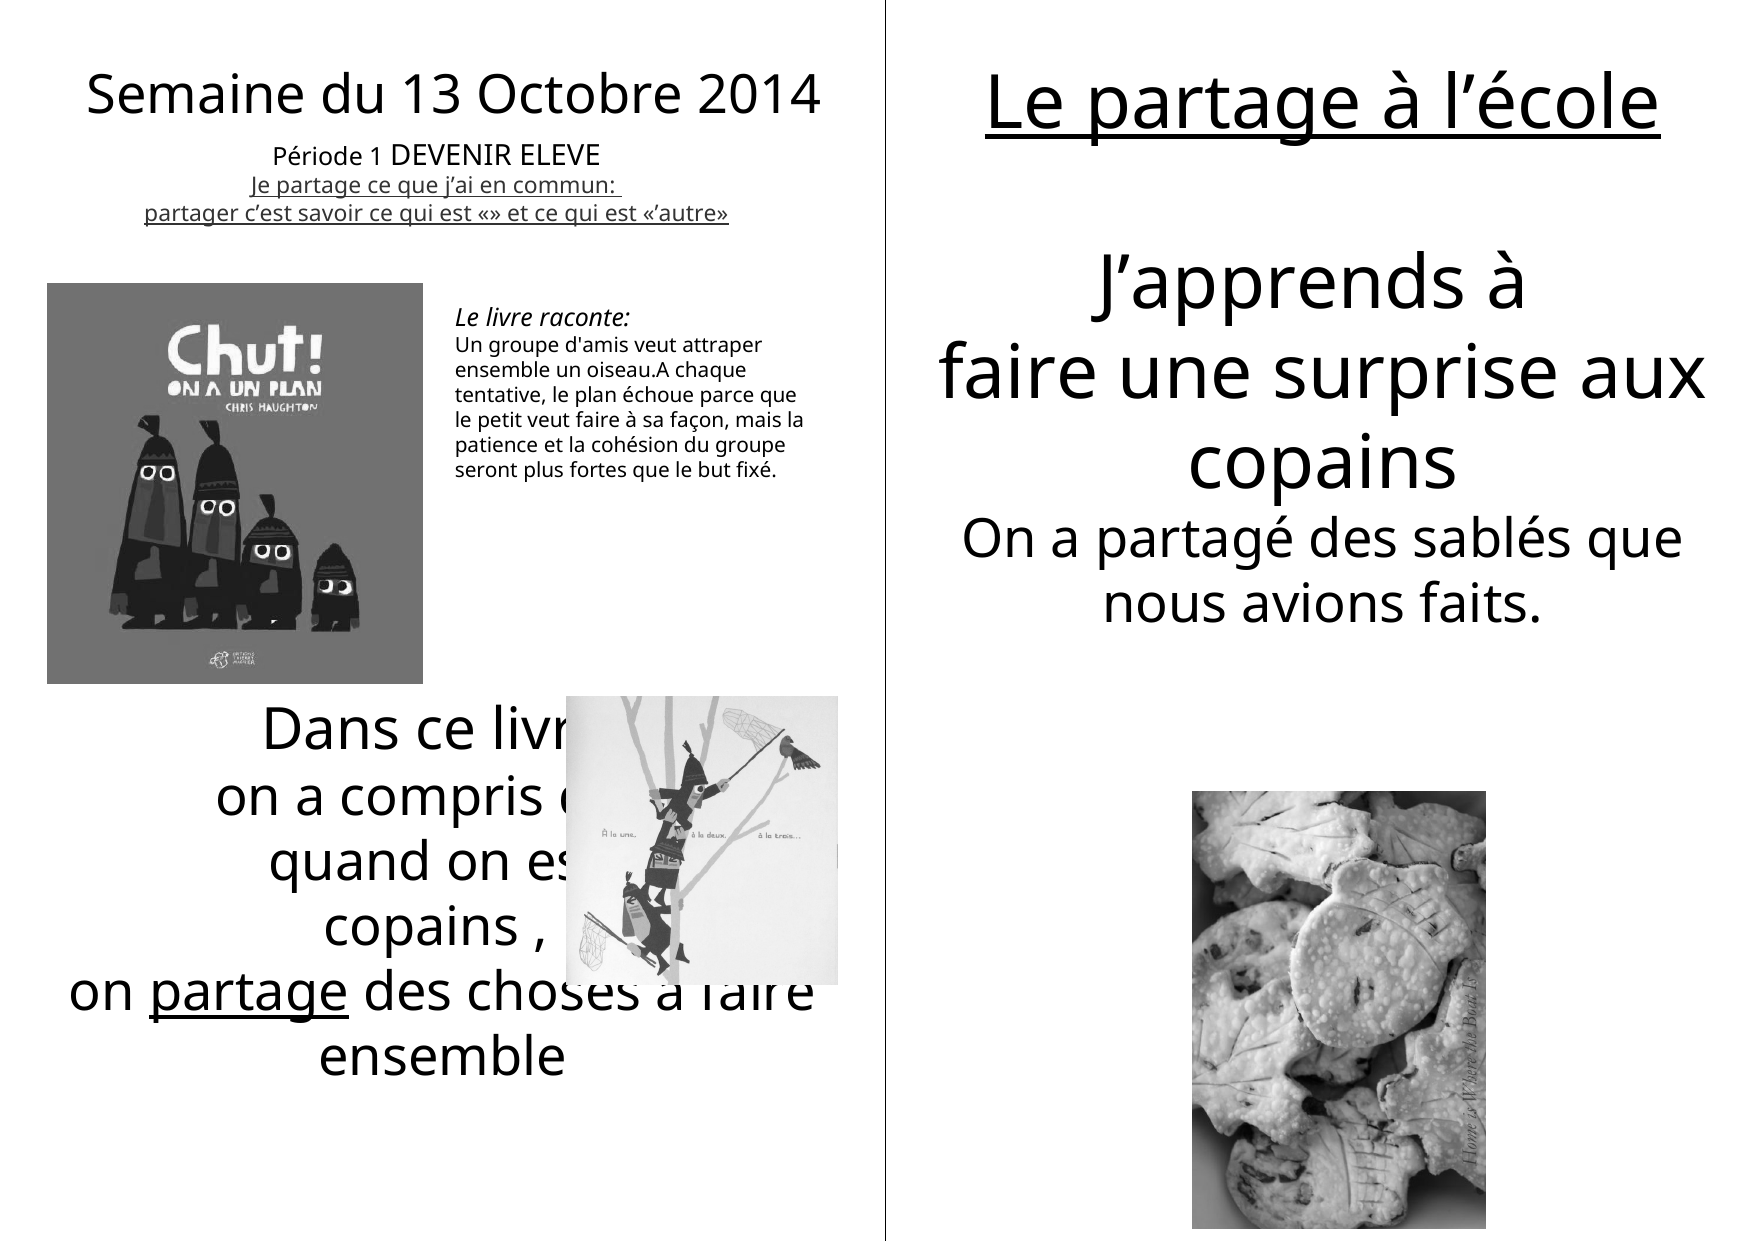

Le partage à l’école
J’apprends à
faire une surprise aux copains
On a partagé des sablés que nous avions faits.
Semaine du 13 Octobre 2014
Période 1 DEVENIR ELEVE
Je partage ce que j’ai en commun:
partager c’est savoir ce qui est «» et ce qui est «’autre»
Le livre raconte:
Un groupe d'amis veut attraper ensemble un oiseau.A chaque tentative, le plan échoue parce que le petit veut faire à sa façon, mais la patience et la cohésion du groupe seront plus fortes que le but fixé.
Dans ce livre,
on a compris que
quand on est
copains ,
on partage des choses à faire ensemble